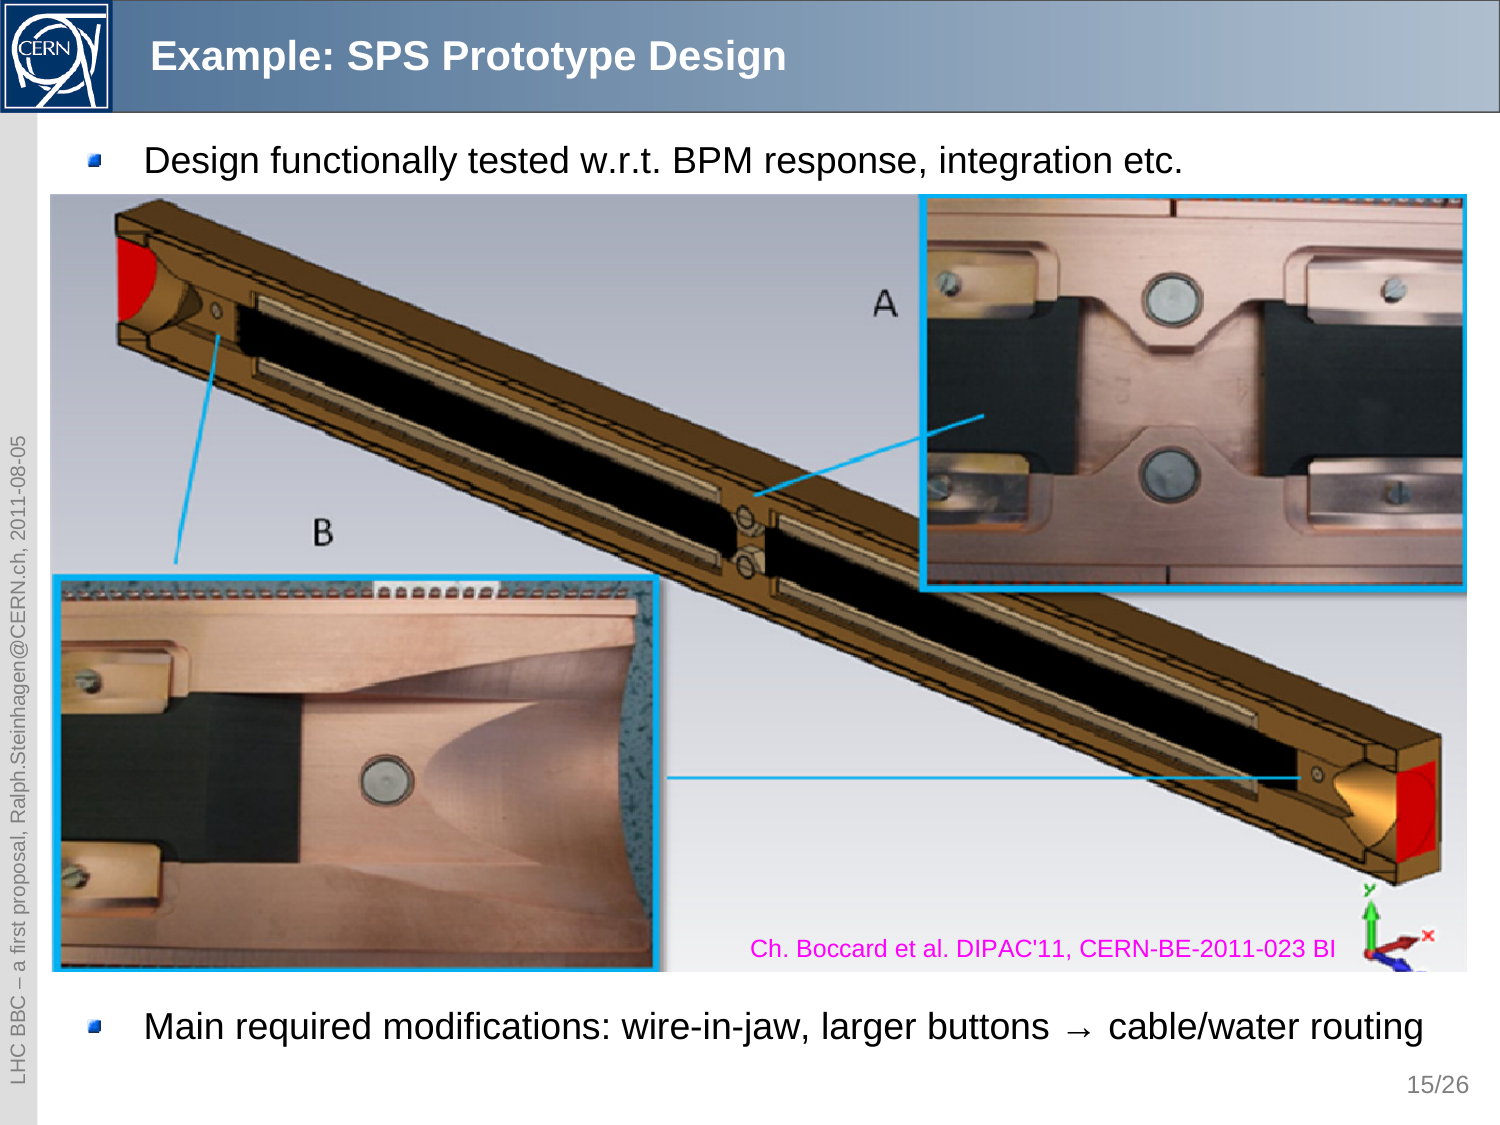

# Example: SPS Prototype Design
Design functionally tested w.r.t. BPM response, integration etc.
Main required modifications: wire-in-jaw, larger buttons → cable/water routing
Ch. Boccard et al. DIPAC'11, CERN-BE-2011-023 BI